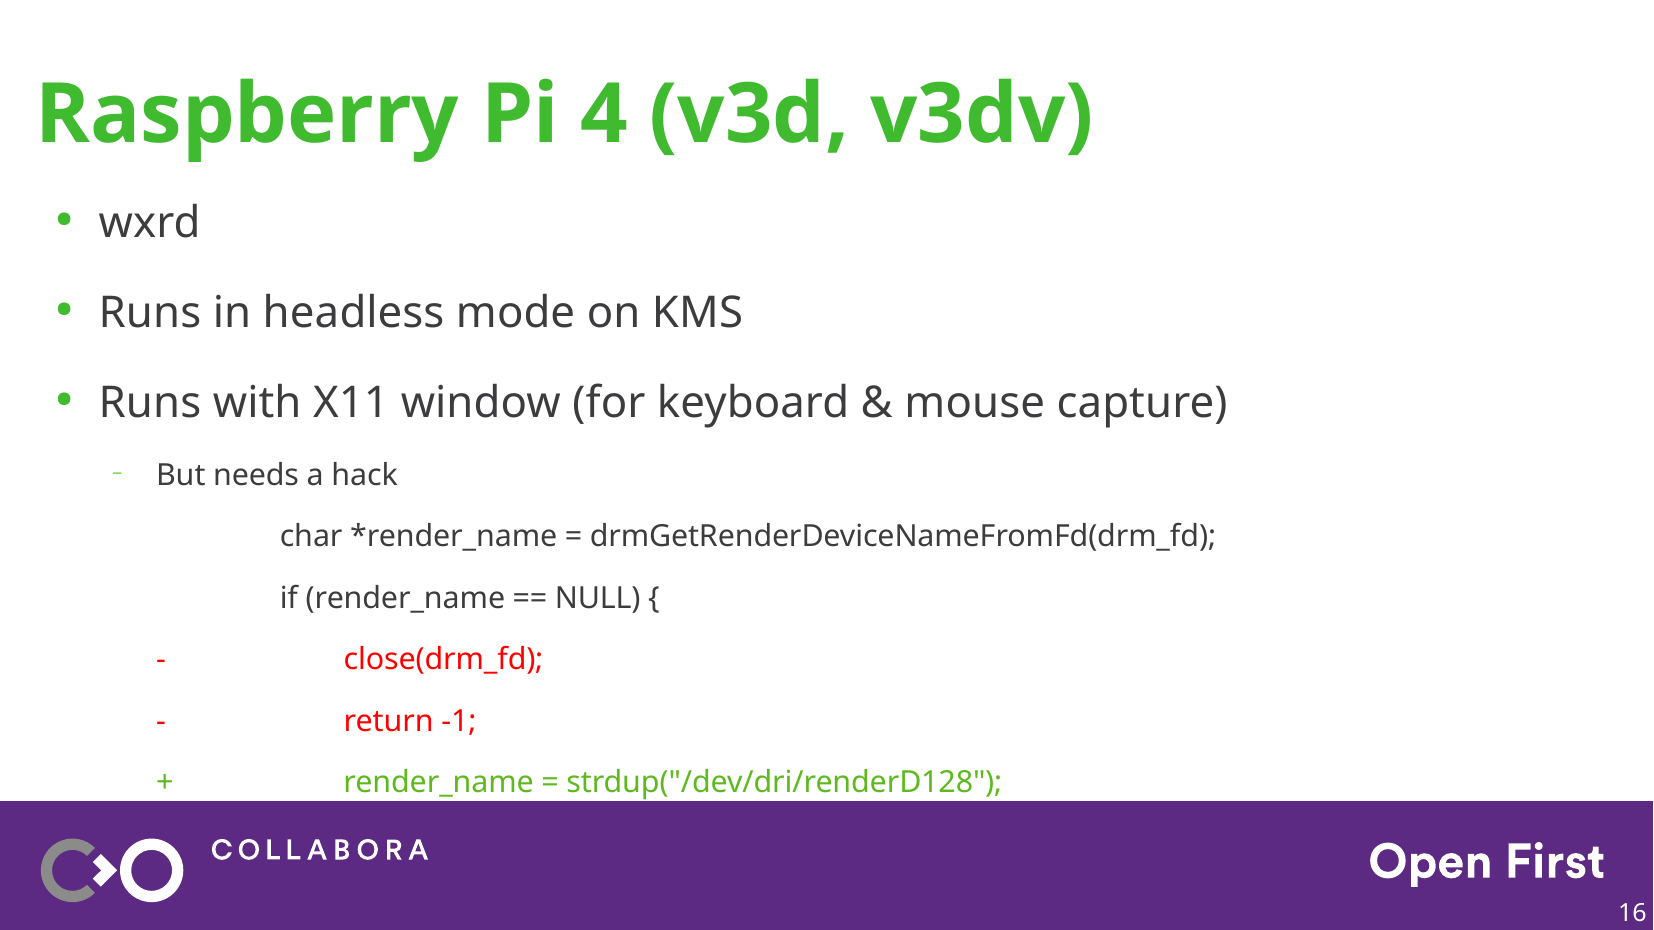

# Raspberry Pi 4 (v3d, v3dv)
wxrd
Runs in headless mode on KMS
Runs with X11 window (for keyboard & mouse capture)
But needs a hack
 char *render_name = drmGetRenderDeviceNameFromFd(drm_fd);
 if (render_name == NULL) {
- close(drm_fd);
- return -1;
+ render_name = strdup("/dev/dri/renderD128");